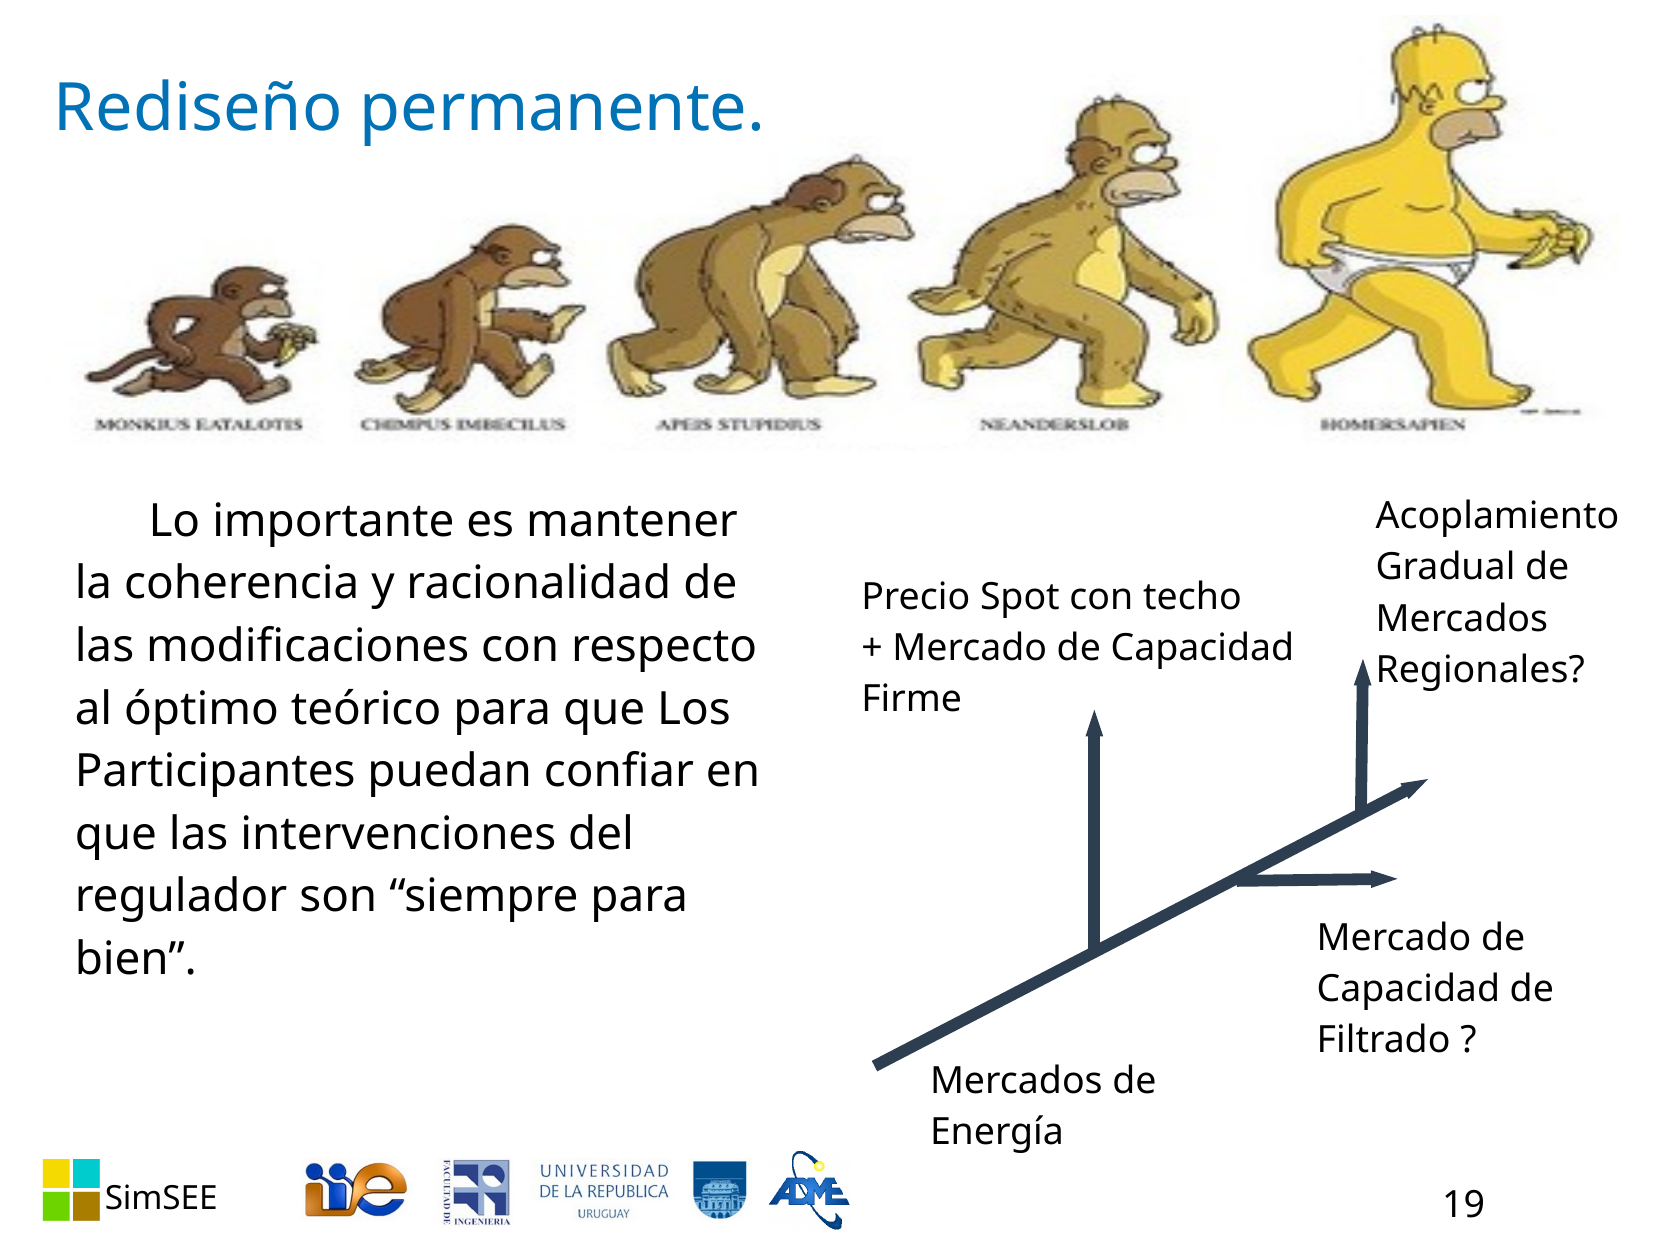

# Rediseño permanente.
	Lo importante es mantener la coherencia y racionalidad de las modificaciones con respecto al óptimo teórico para que Los Participantes puedan confiar en que las intervenciones del regulador son “siempre para bien”.
Acoplamiento Gradual de Mercados Regionales?
Precio Spot con techo
+ Mercado de Capacidad Firme
Mercado de Capacidad de Filtrado ?
Mercados de Energía